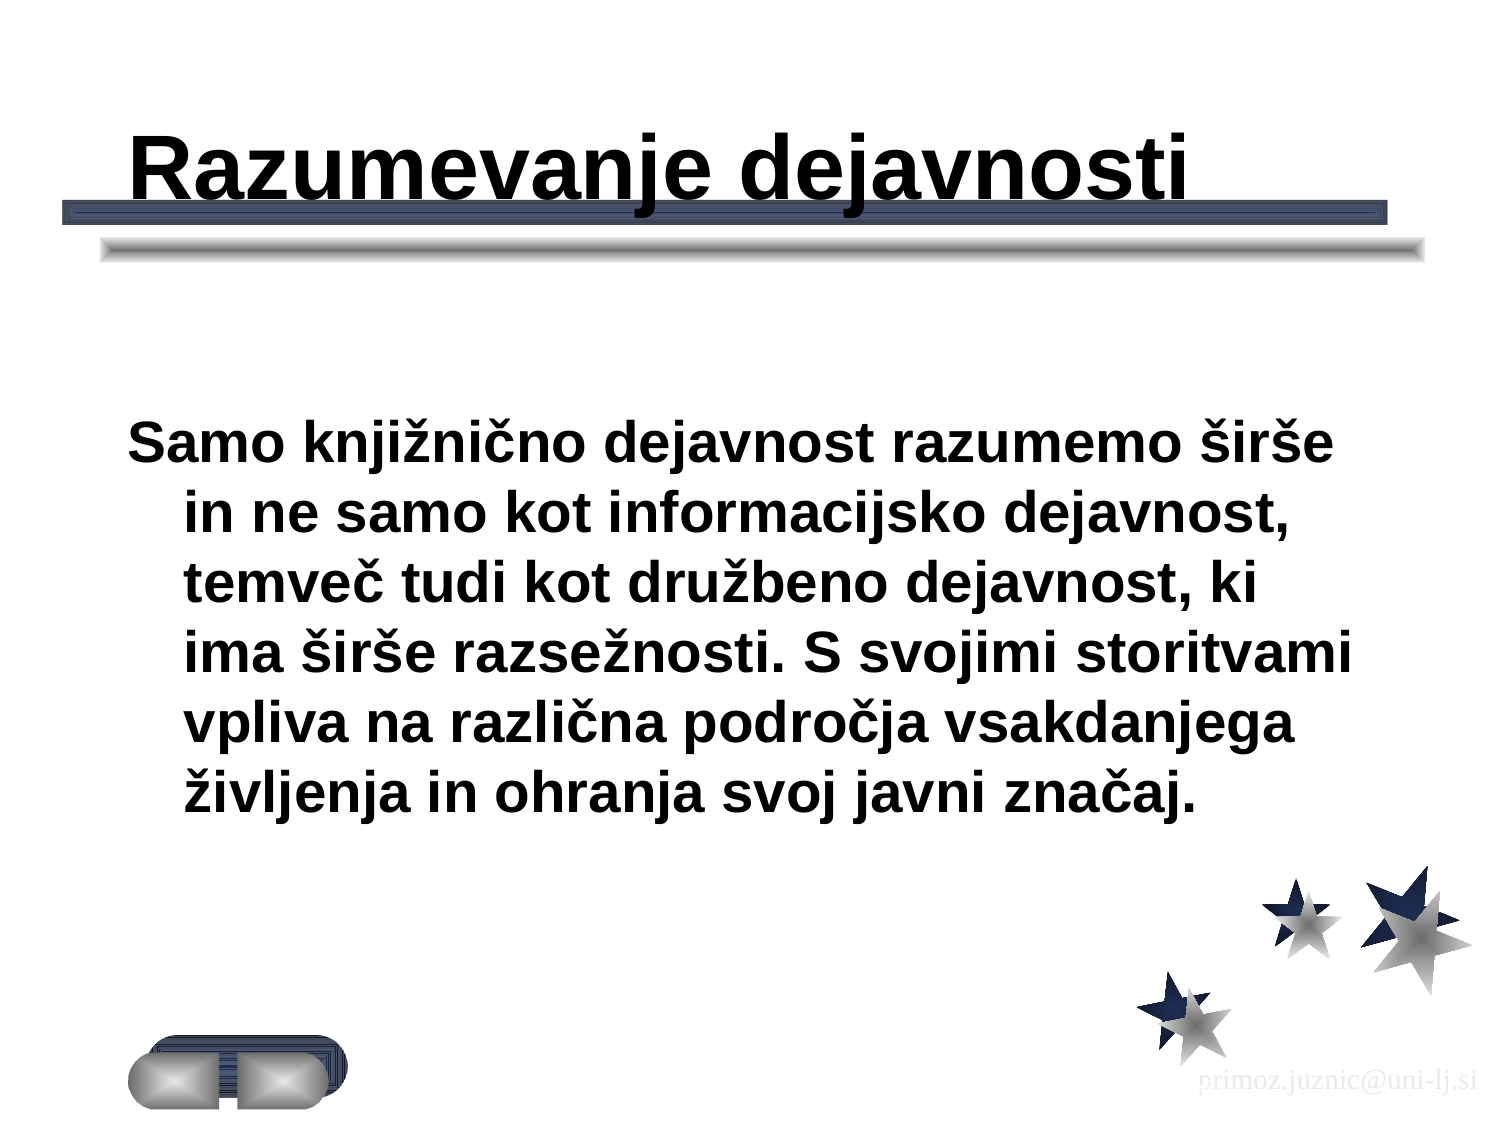

# Razumevanje dejavnosti
Samo knjižnično dejavnost razumemo širše in ne samo kot informacijsko dejavnost, temveč tudi kot družbeno dejavnost, ki ima širše razsežnosti. S svojimi storitvami vpliva na različna področja vsakdanjega življenja in ohranja svoj javni značaj.
Primoz Juznic, BINK, FF, Univerza v Ljubljani